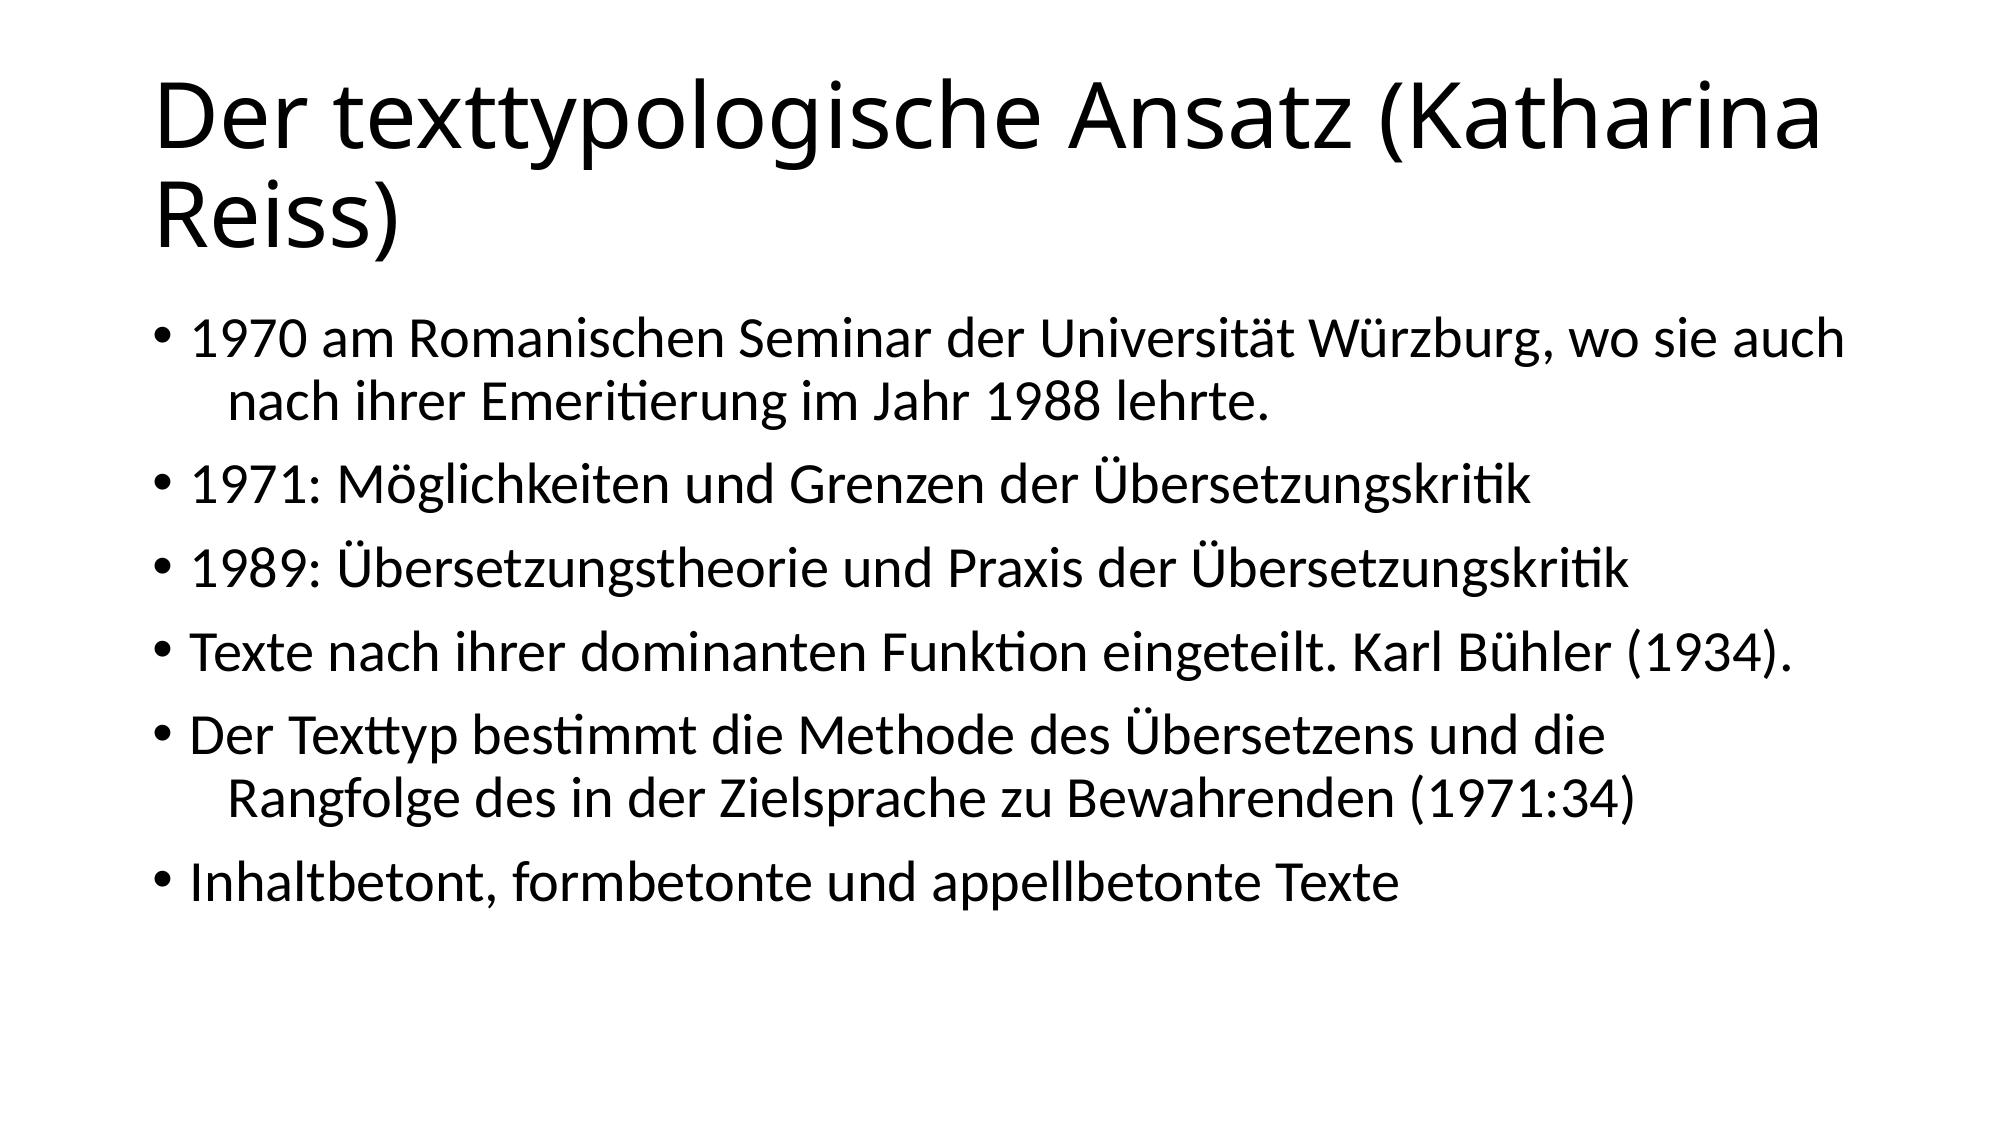

# Der texttypologische Ansatz (Katharina Reiss)
1970 am Romanischen Seminar der Universität Würzburg, wo sie auch nach ihrer Emeritierung im Jahr 1988 lehrte.
1971: Möglichkeiten und Grenzen der Übersetzungskritik
1989: Übersetzungstheorie und Praxis der Übersetzungskritik
Texte nach ihrer dominanten Funktion eingeteilt. Karl Bühler (1934).
Der Texttyp bestimmt die Methode des Übersetzens und die Rangfolge des in der Zielsprache zu Bewahrenden (1971:34)
Inhaltbetont, formbetonte und appellbetonte Texte